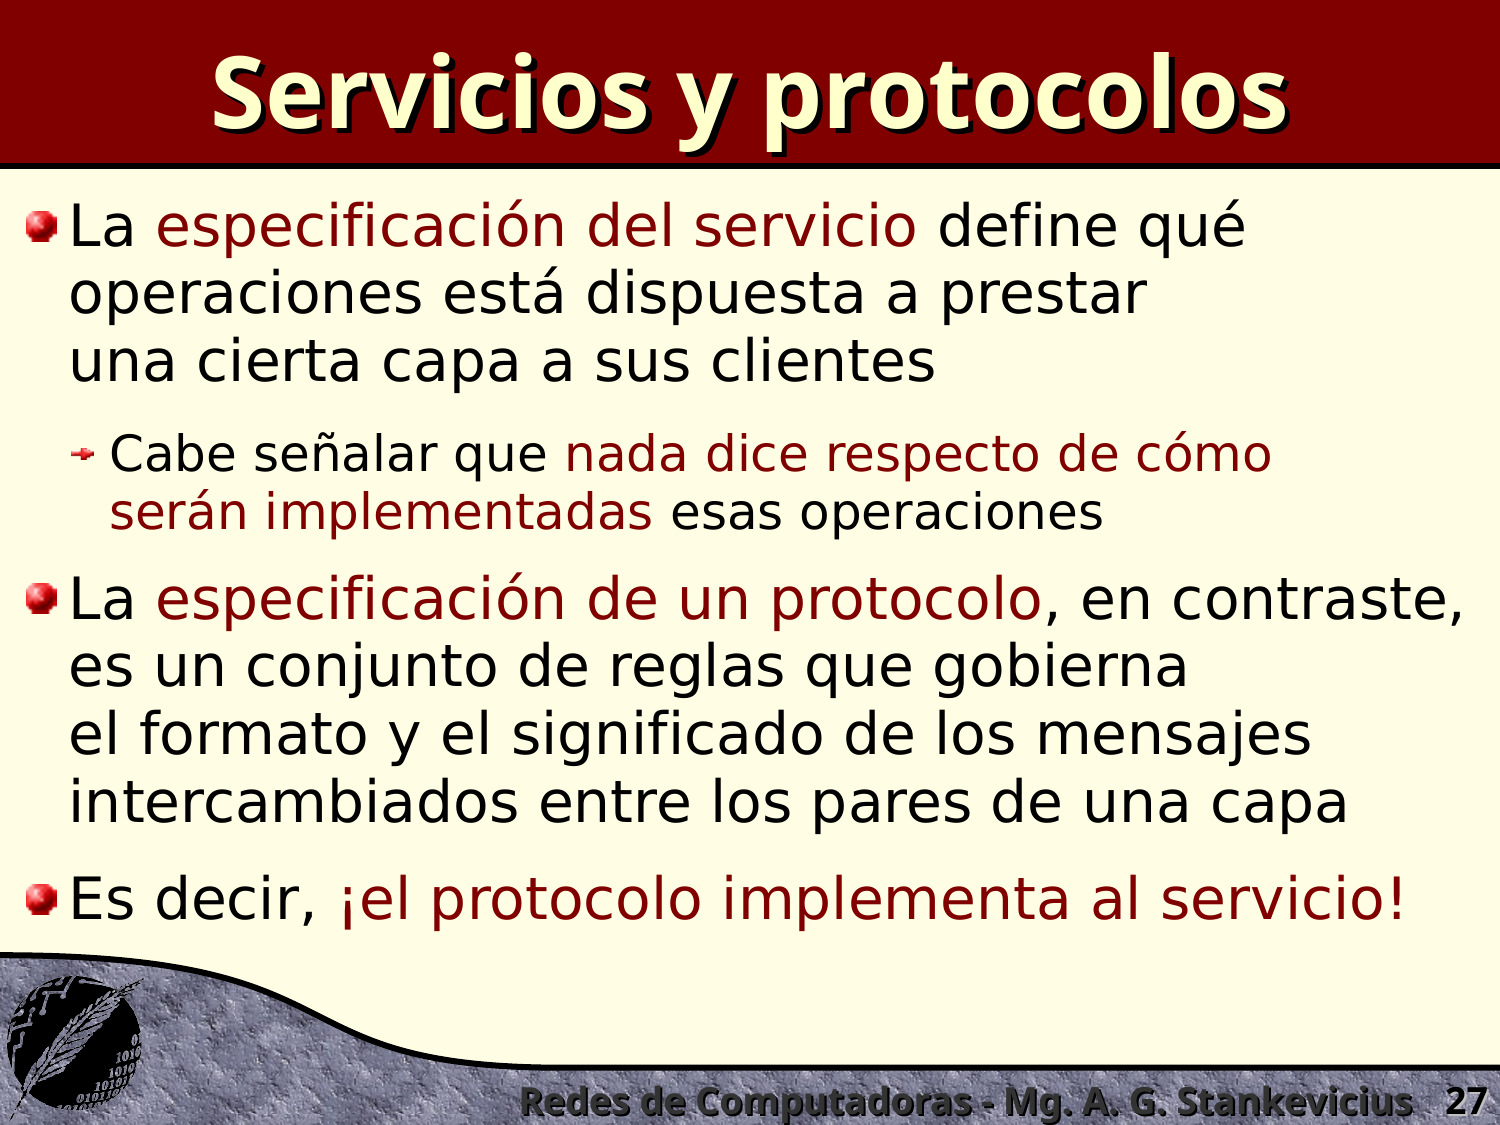

# Servicios y protocolos
La especificación del servicio define qué operaciones está dispuesta a prestar
una cierta capa a sus clientes
Cabe señalar que nada dice respecto de cómo
serán implementadas esas operaciones
La especificación de un protocolo, en contraste, es un conjunto de reglas que gobierna
el formato y el significado de los mensajes intercambiados entre los pares de una capa
Es decir, ¡el protocolo implementa al servicio!
27